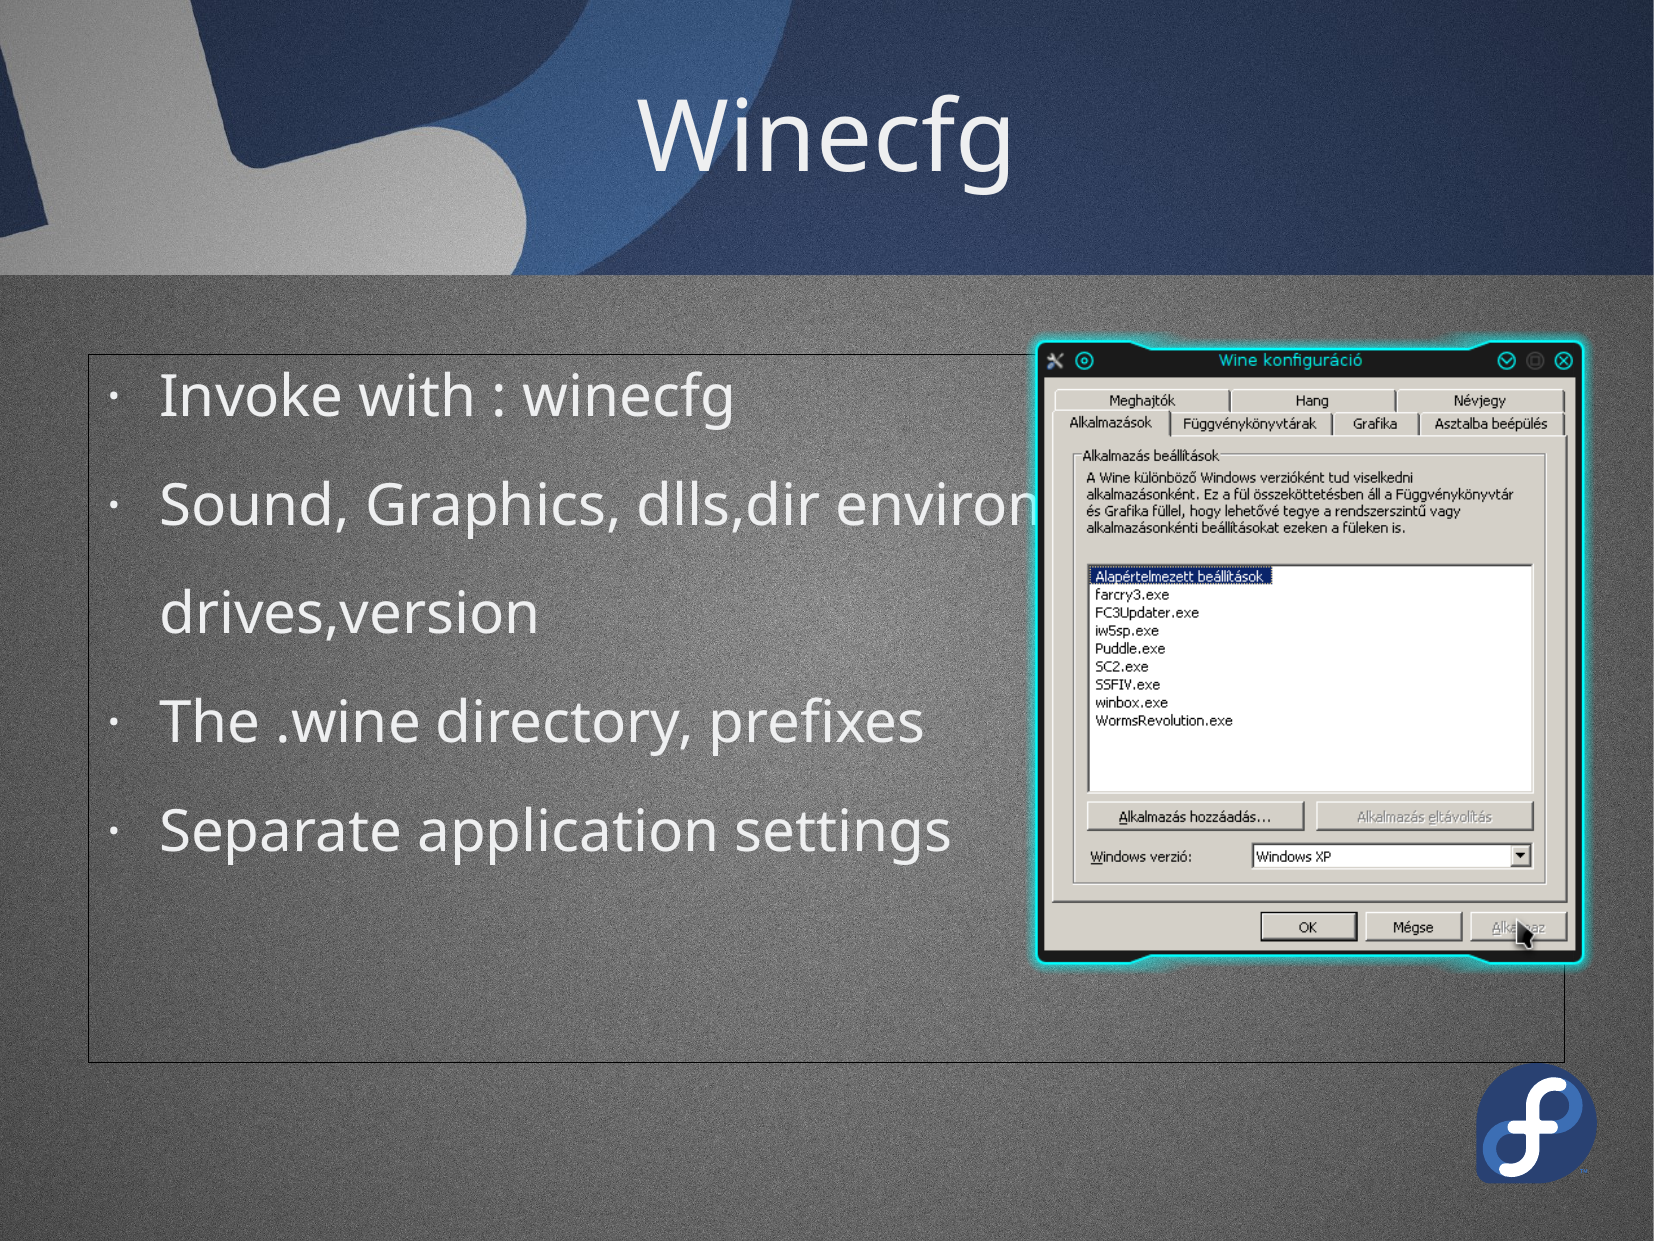

# Winecfg
Invoke with : winecfg
Sound, Graphics, dlls,dir envirom,
drives,version
The .wine directory, prefixes
Separate application settings